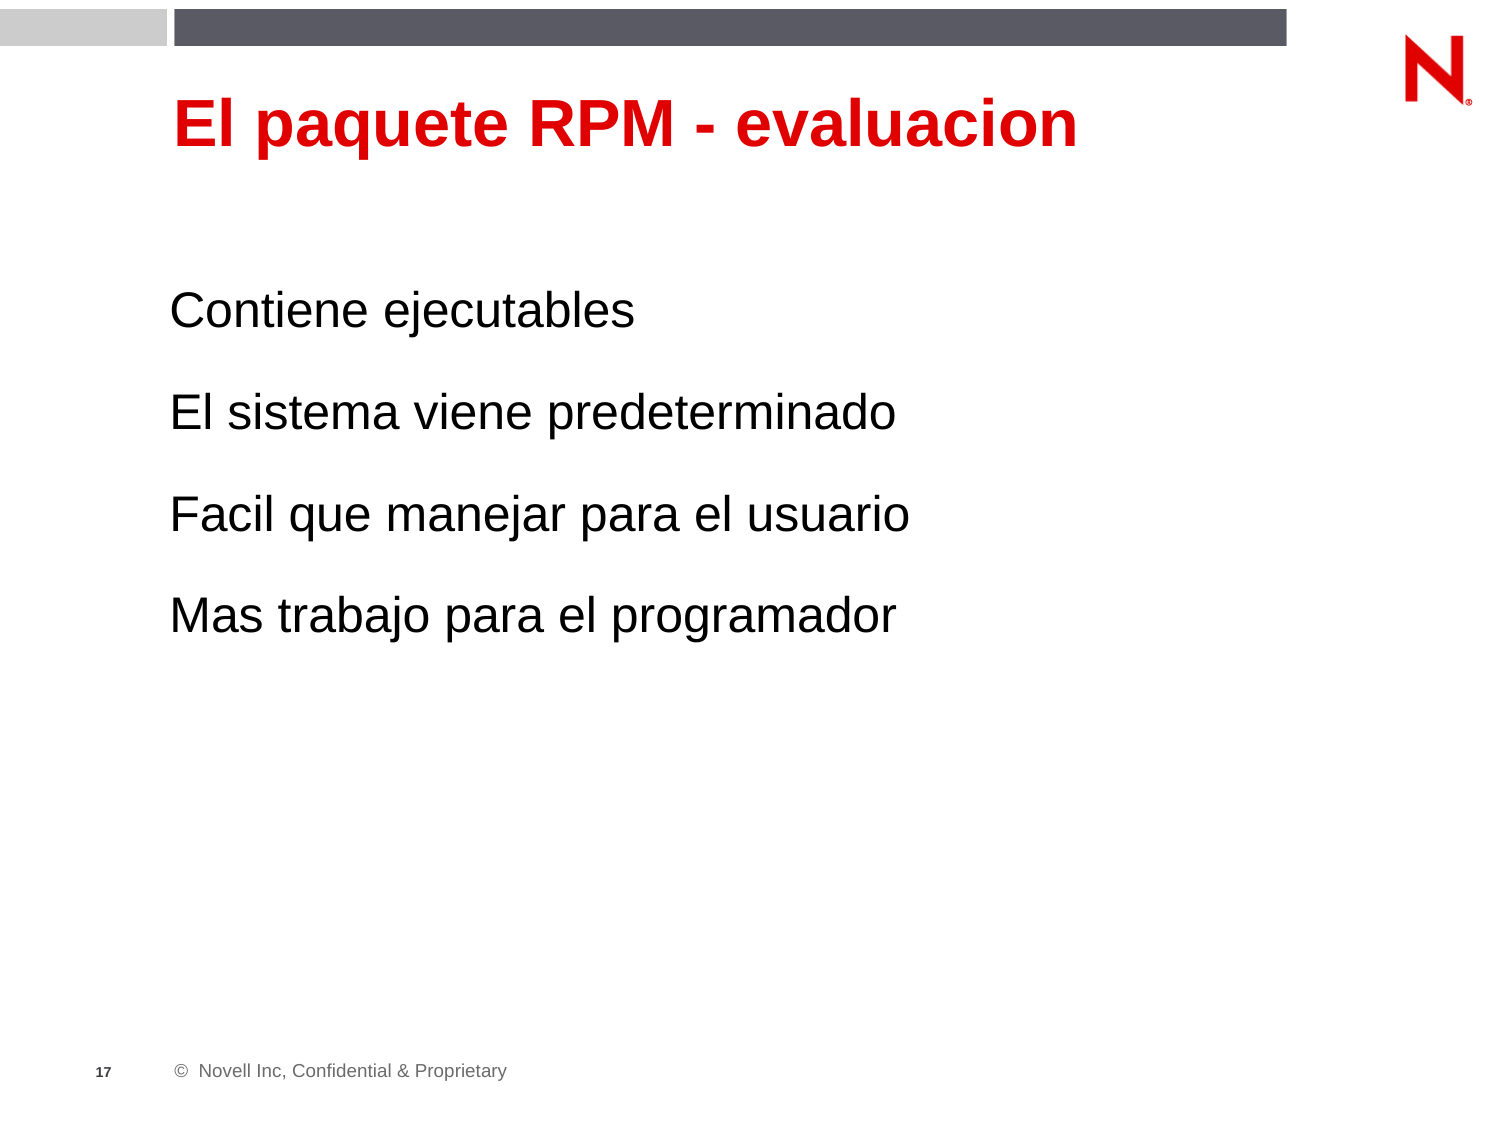

# El paquete RPM - evaluacion
Contiene ejecutables
El sistema viene predeterminado
Facil que manejar para el usuario
Mas trabajo para el programador